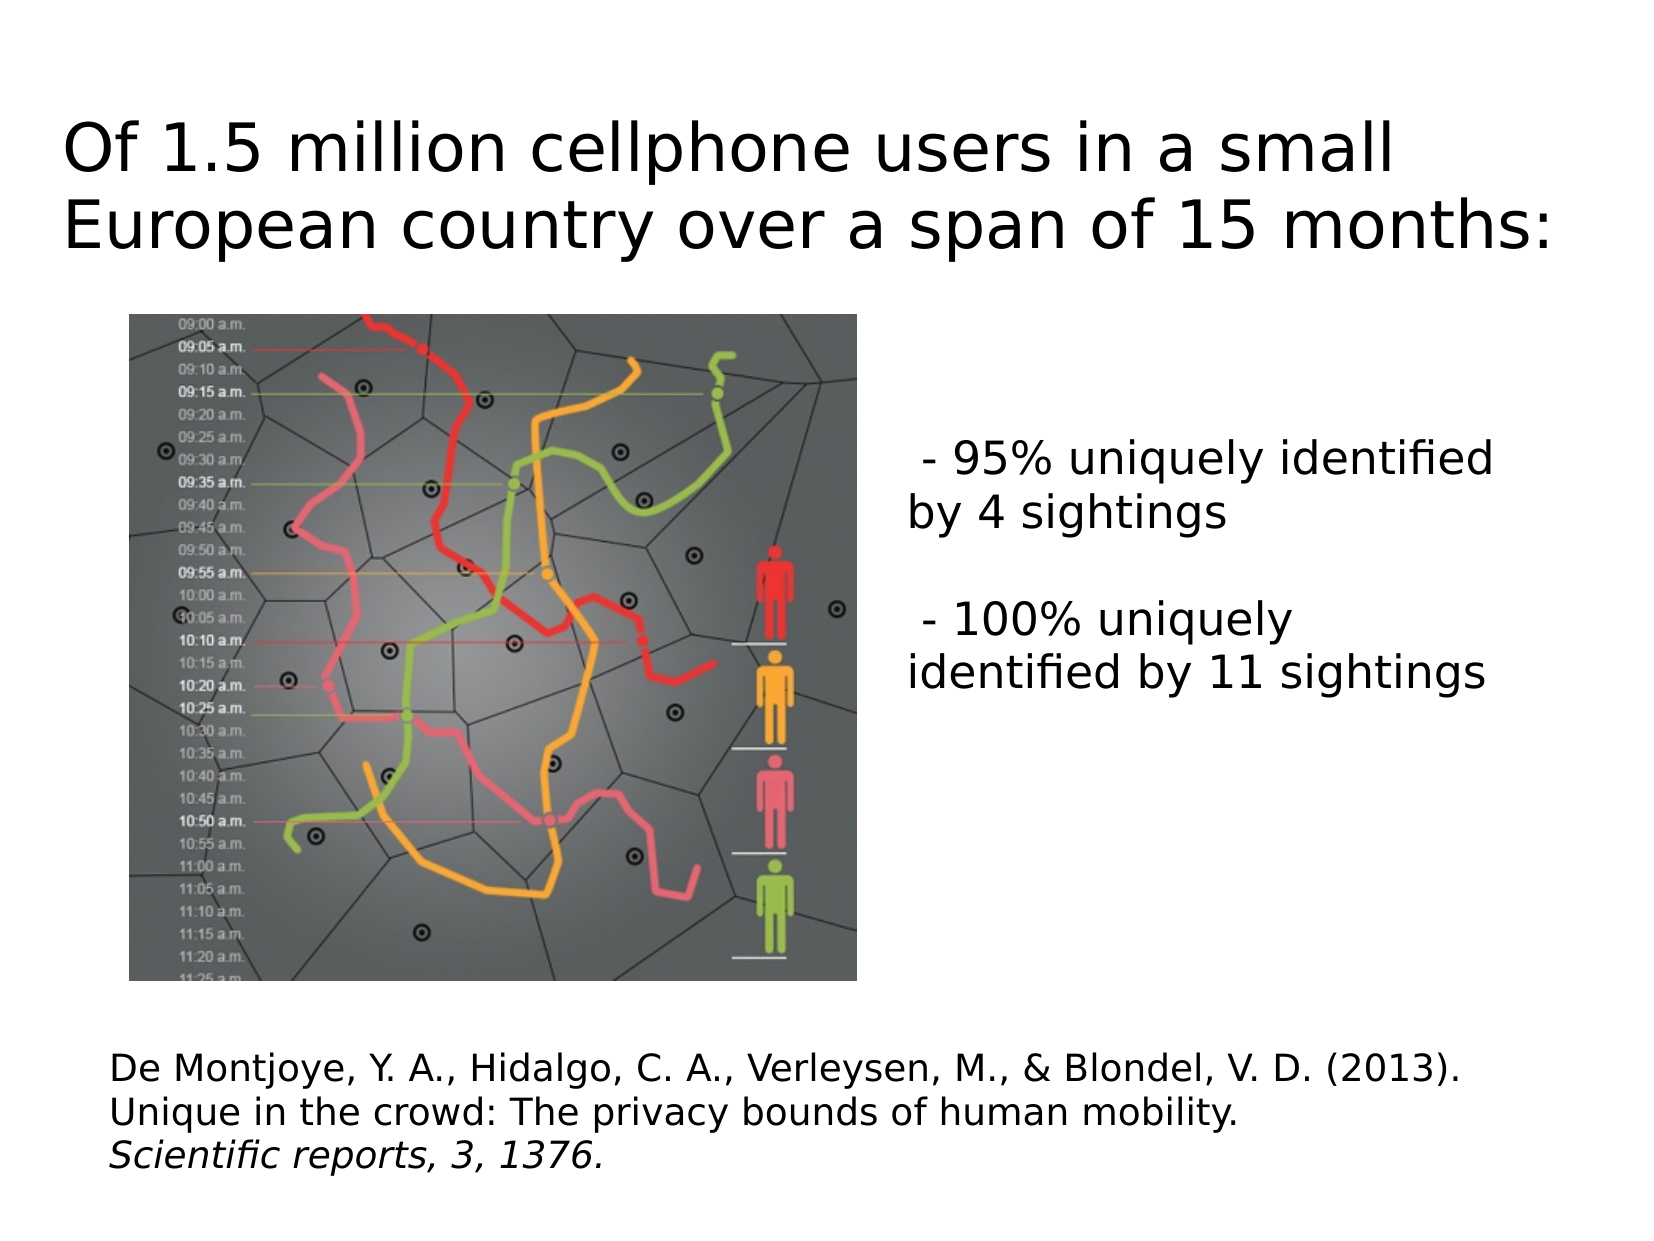

Of 1.5 million cellphone users in a small European country over a span of 15 months:
 - 95% uniquely identified by 4 sightings
 - 100% uniquely identified by 11 sightings
De Montjoye, Y. A., Hidalgo, C. A., Verleysen, M., & Blondel, V. D. (2013).
Unique in the crowd: The privacy bounds of human mobility.
Scientific reports, 3, 1376.